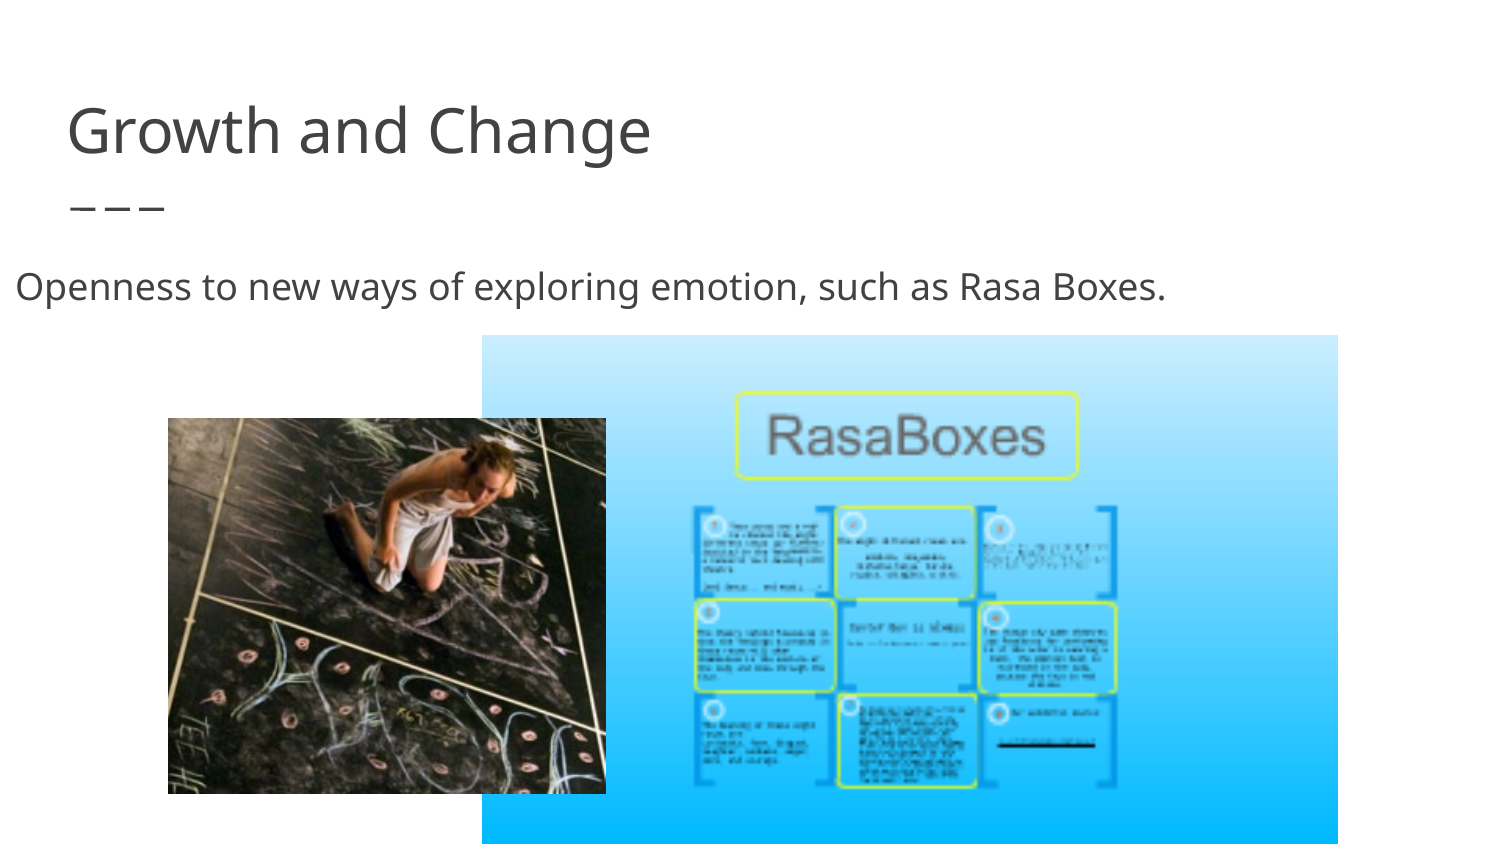

# Growth and Change
Openness to new ways of exploring emotion, such as Rasa Boxes.